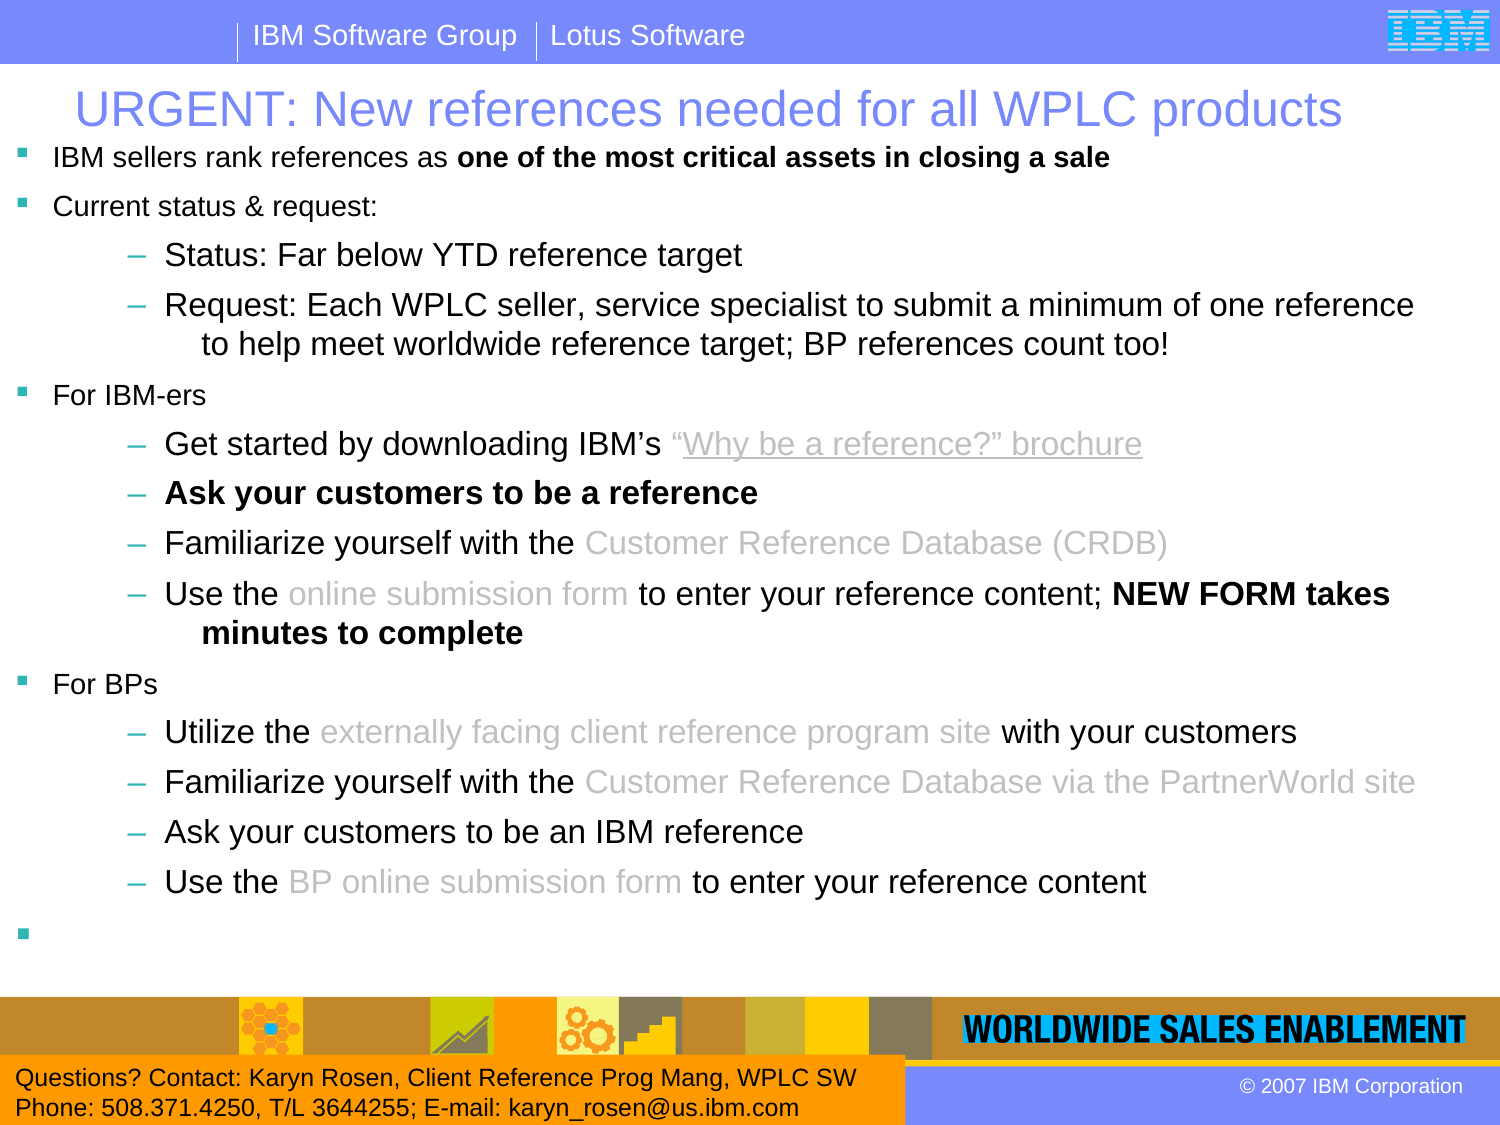

# URGENT: New references needed for all WPLC products
IBM sellers rank references as one of the most critical assets in closing a sale
Current status & request:
Status: Far below YTD reference target
Request: Each WPLC seller, service specialist to submit a minimum of one reference to help meet worldwide reference target; BP references count too!
For IBM-ers
Get started by downloading IBM’s “Why be a reference?” brochure
Ask your customers to be a reference
Familiarize yourself with the Customer Reference Database (CRDB)
Use the online submission form to enter your reference content; NEW FORM takes minutes to complete
For BPs
Utilize the externally facing client reference program site with your customers
Familiarize yourself with the Customer Reference Database via the PartnerWorld site
Ask your customers to be an IBM reference
Use the BP online submission form to enter your reference content
Questions? Contact: Karyn Rosen, Client Reference Prog Mang, WPLC SW Phone: 508.371.4250, T/L 3644255; E-mail: karyn_rosen@us.ibm.com